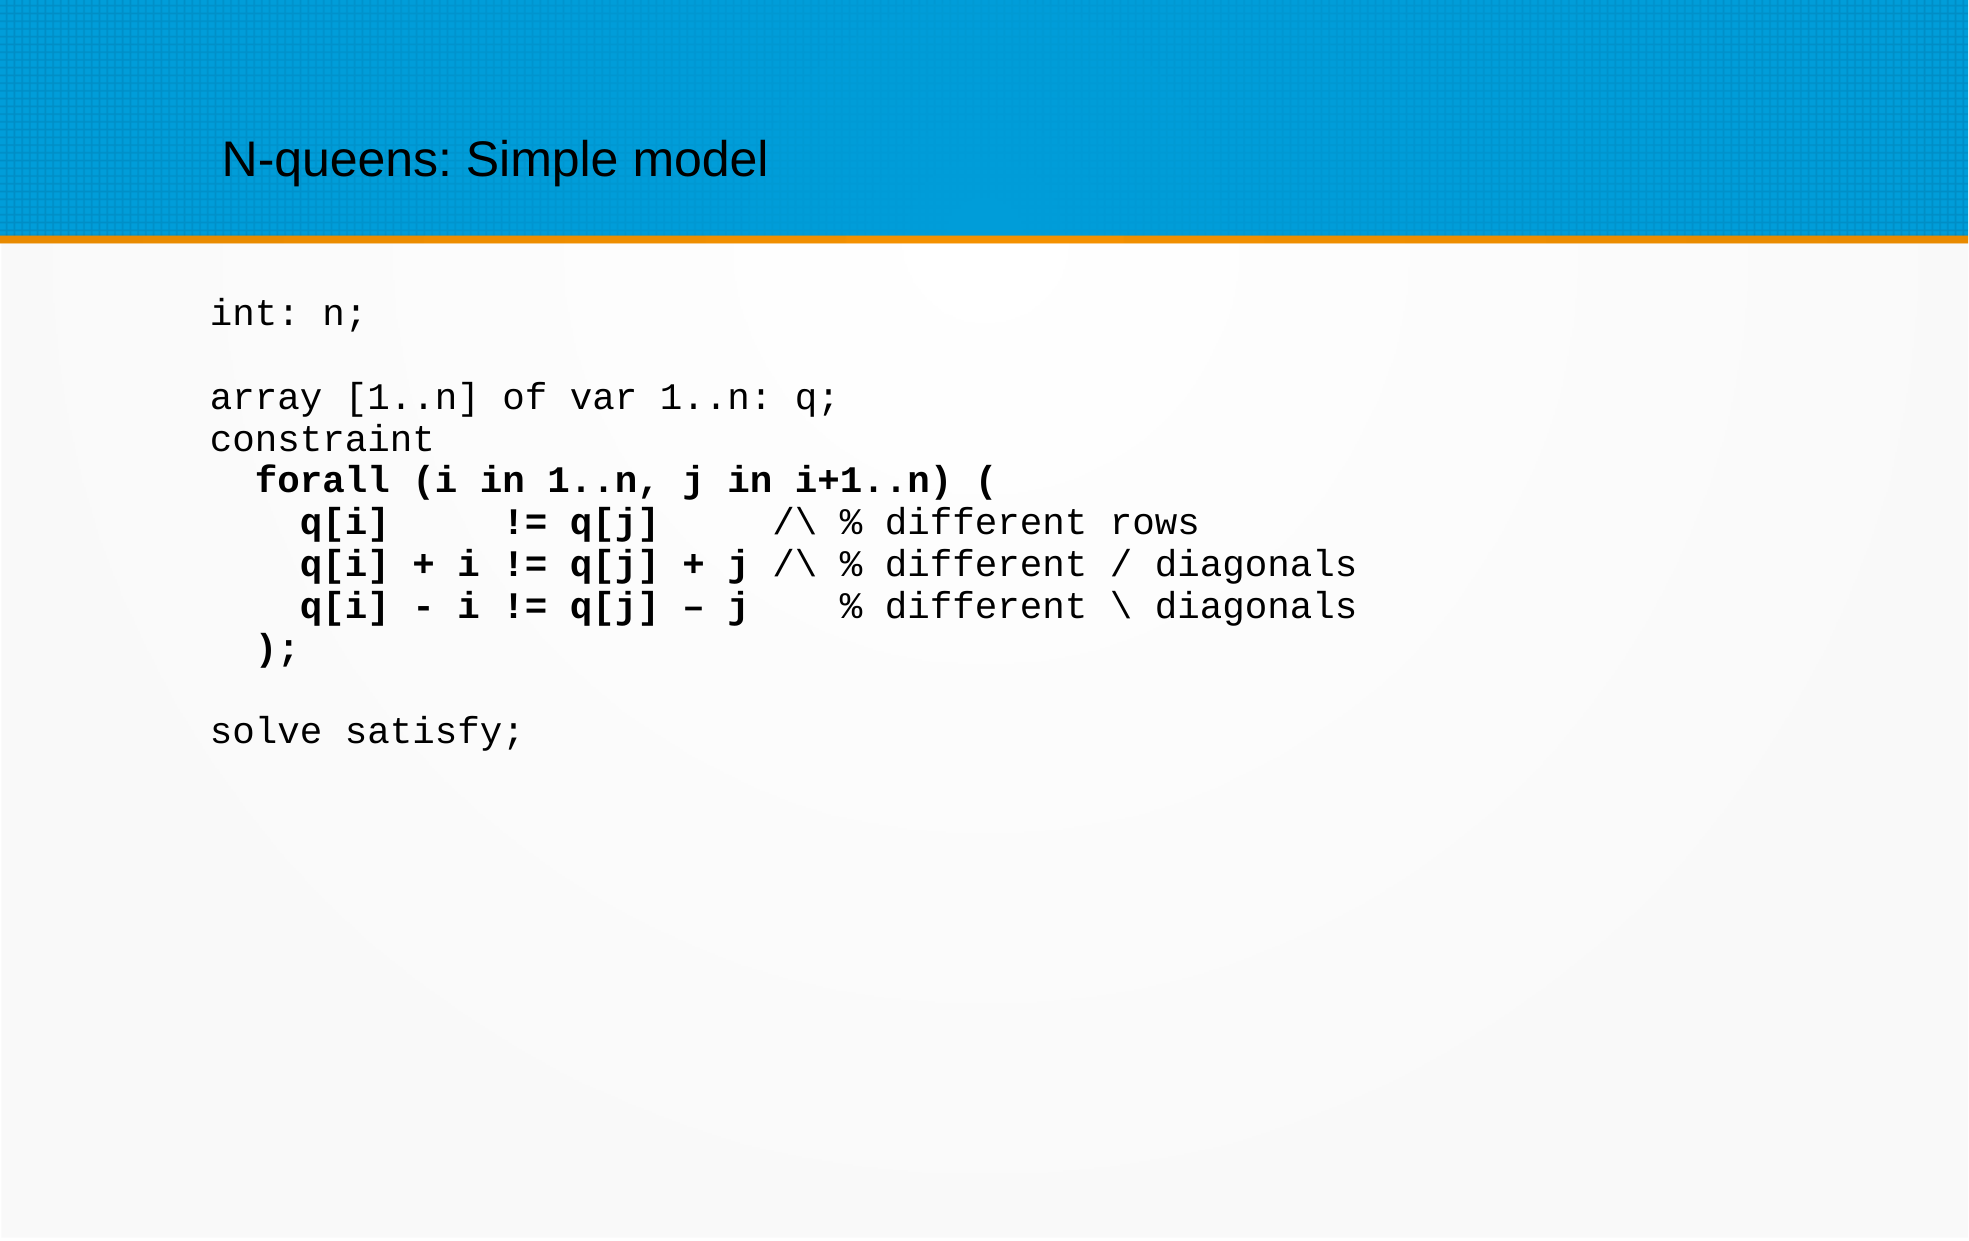

N-queens: Simple model
int: n;
array [1..n] of var 1..n: q;
constraint
 forall (i in 1..n, j in i+1..n) (
 q[i] != q[j] /\ % different rows
 q[i] + i != q[j] + j /\ % different / diagonals
 q[i] - i != q[j] – j % different \ diagonals
 );
solve satisfy;